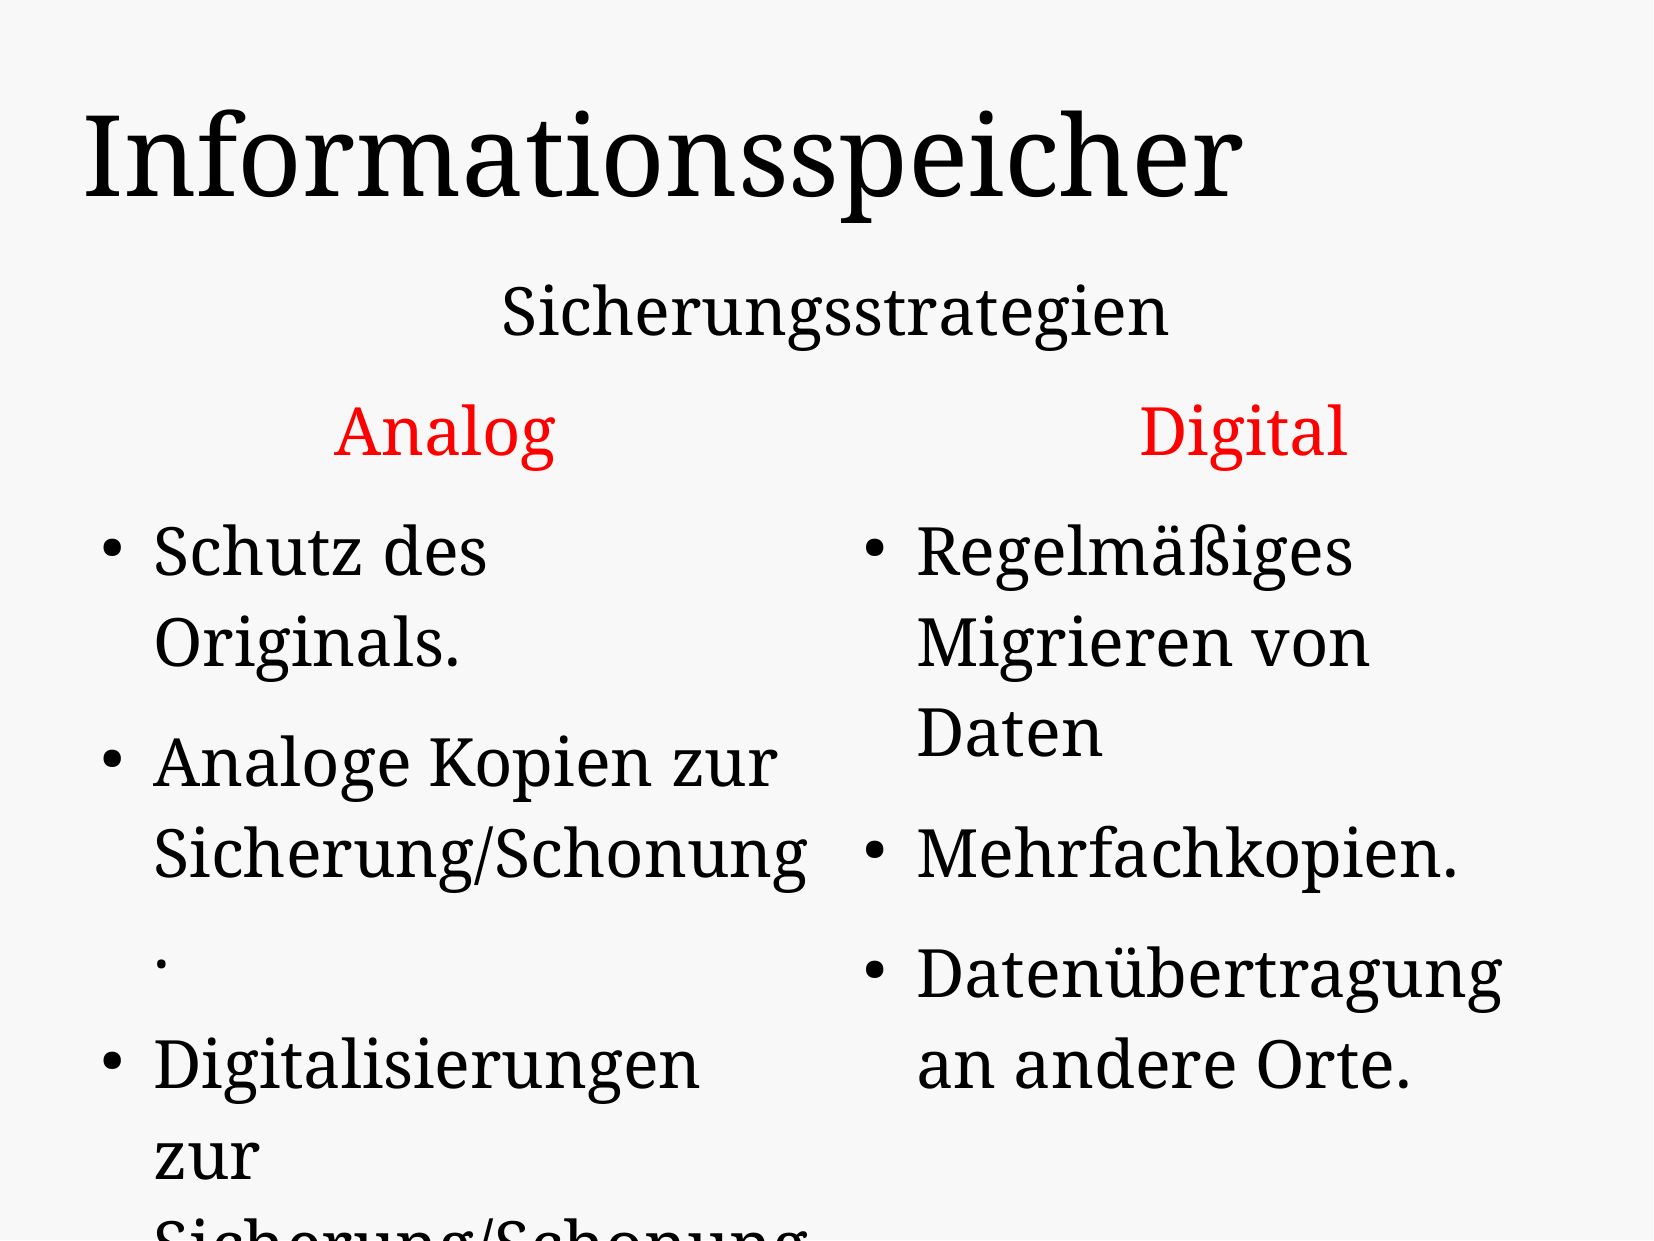

# Informationsspeicher
Sicherungsstrategien
Analog
Schutz des Originals.
Analoge Kopien zur Sicherung/Schonung.
Digitalisierungen zur Sicherung/Schonung.
Digital
Regelmäßiges Migrieren von Daten
Mehrfachkopien.
Datenübertragung an andere Orte.